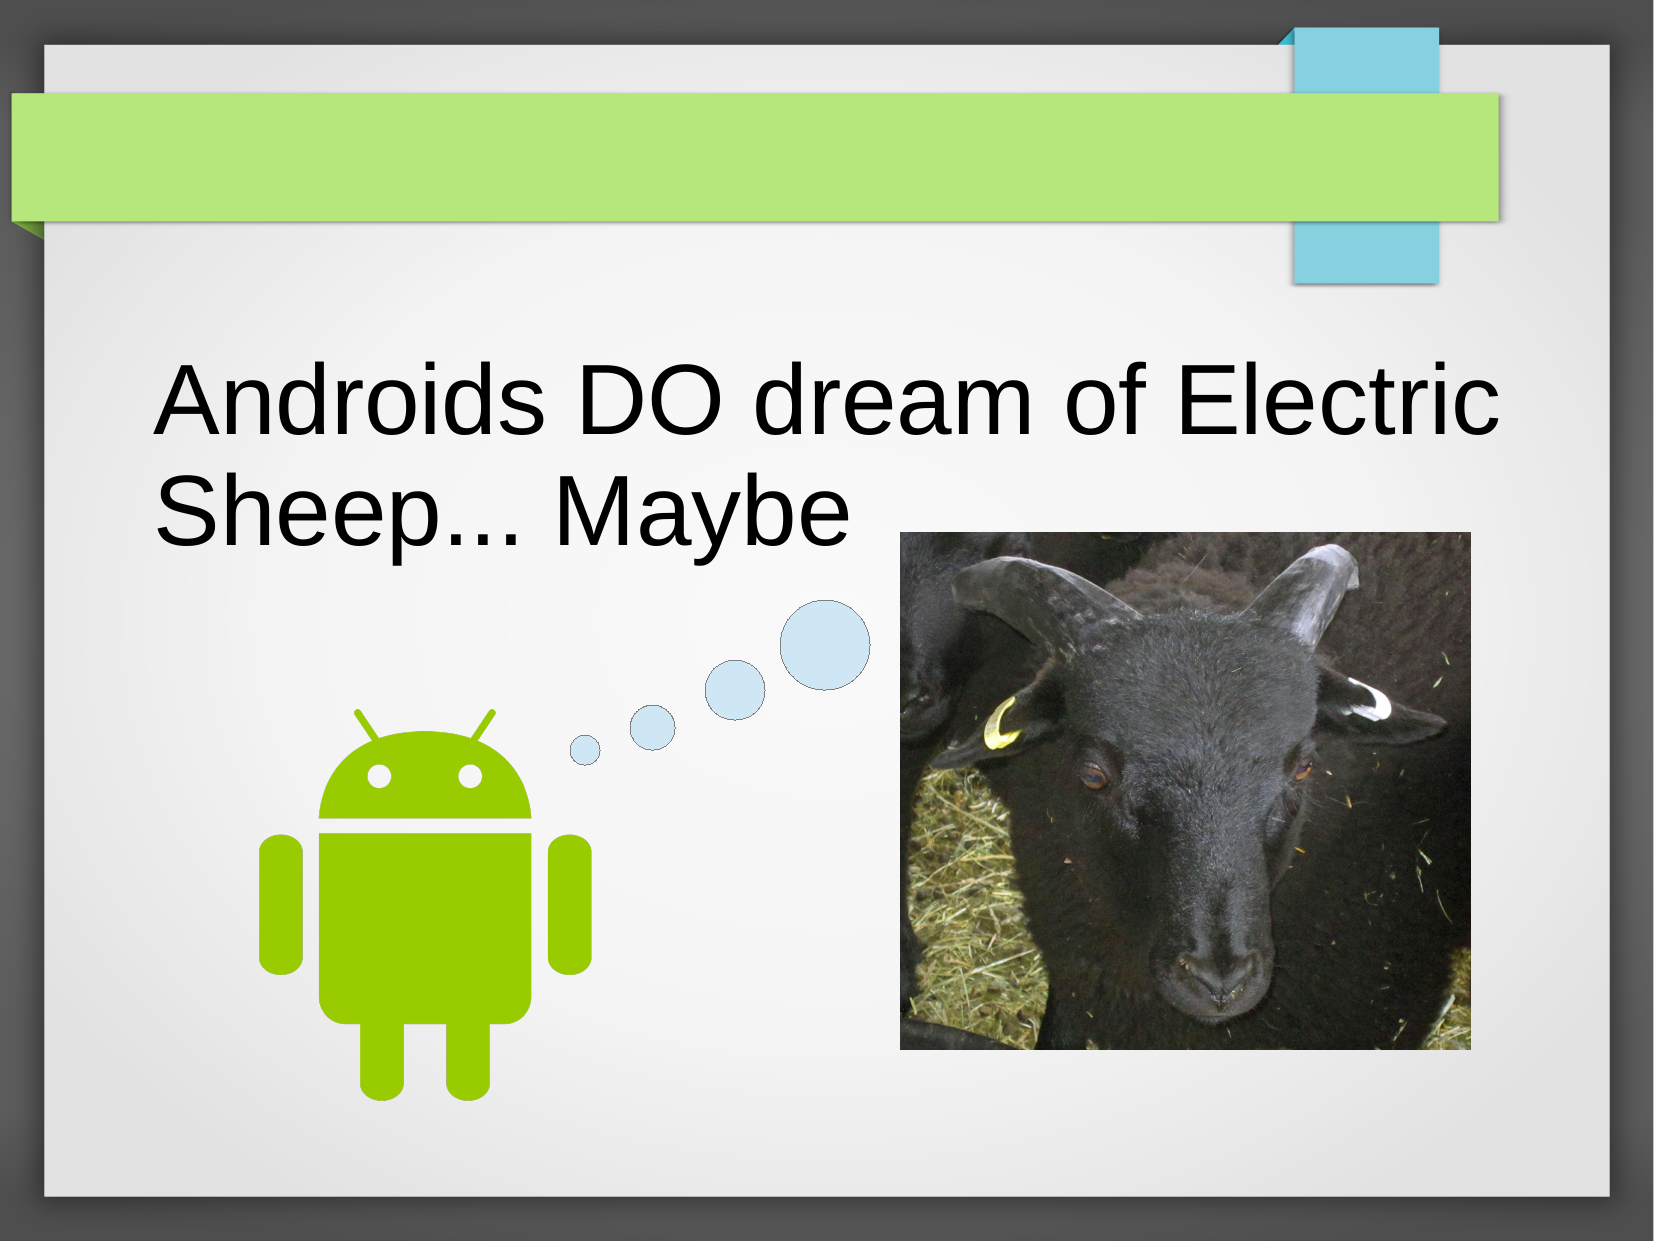

#
Androids DO dream of Electric Sheep... Maybe